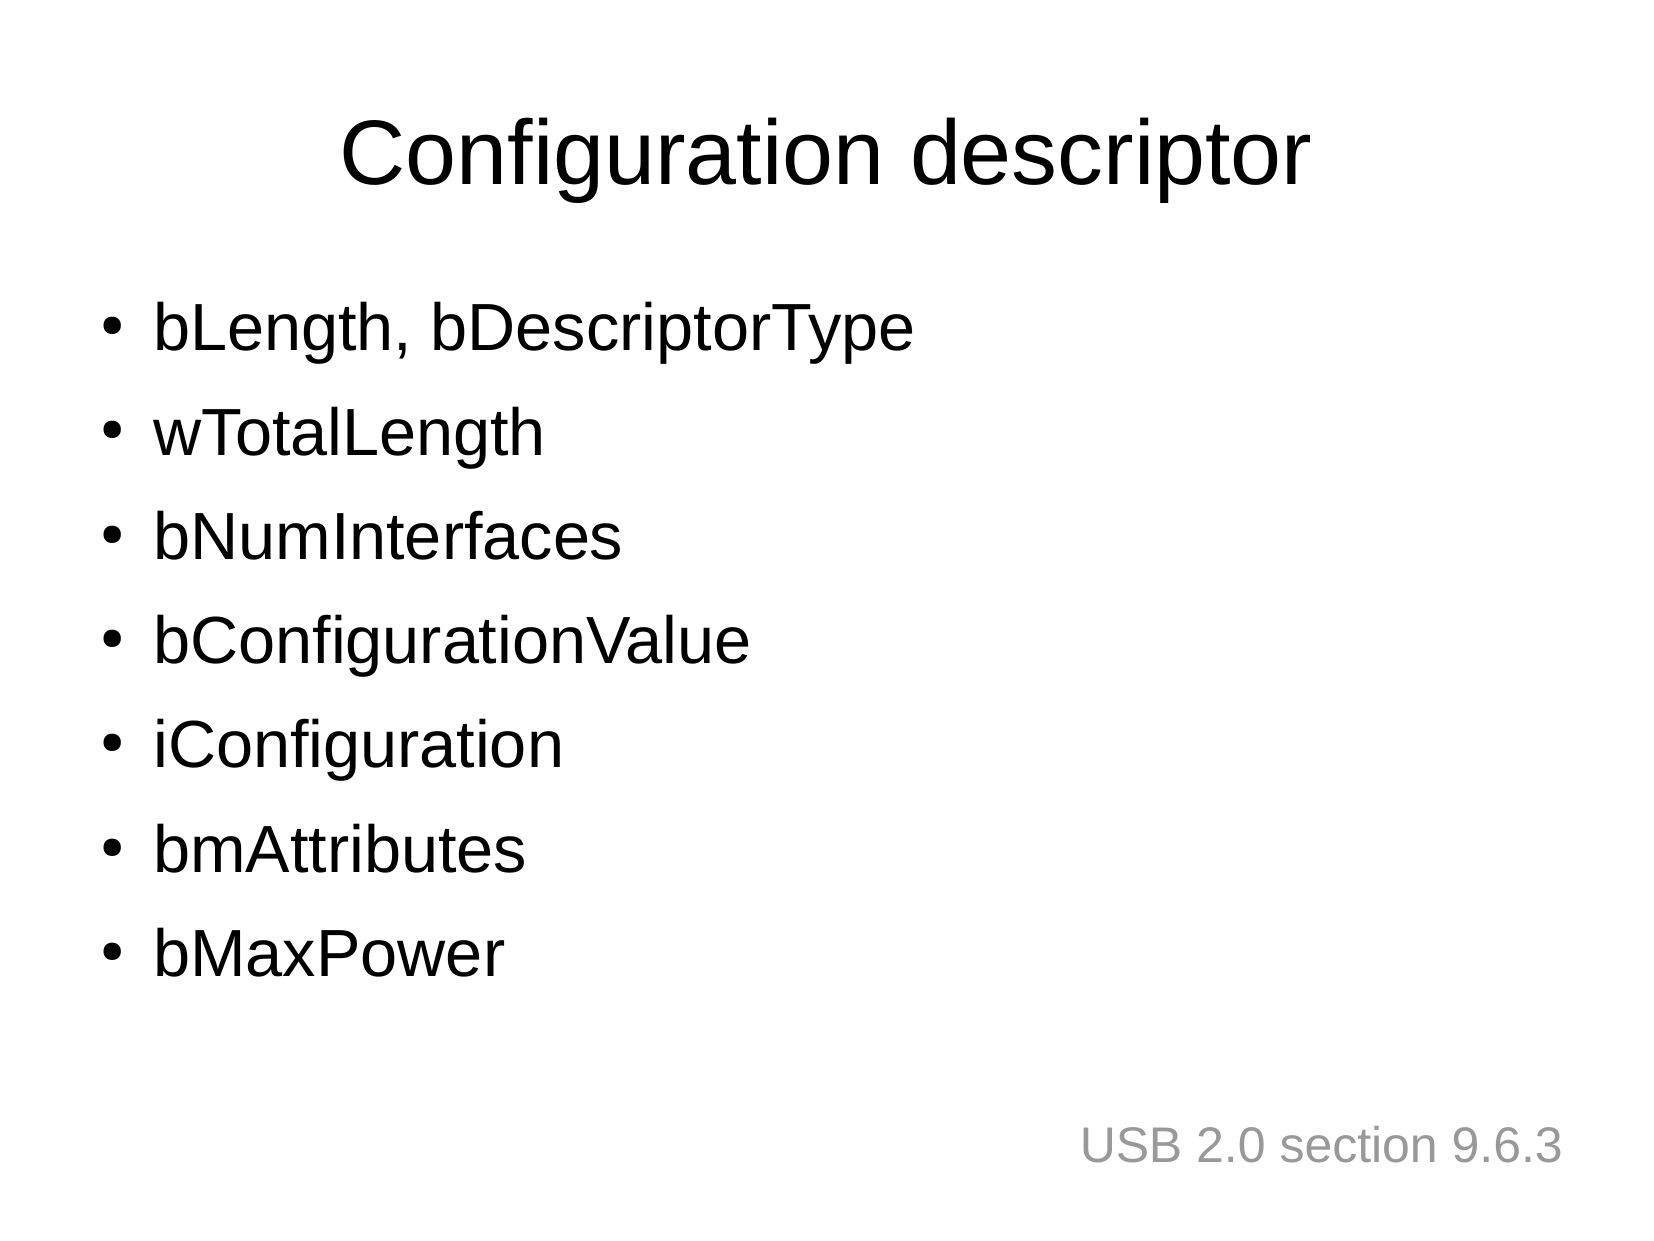

# Configuration descriptor
bLength, bDescriptorType
wTotalLength
bNumInterfaces
bConfigurationValue
iConfiguration
bmAttributes
bMaxPower
USB 2.0 section 9.6.3